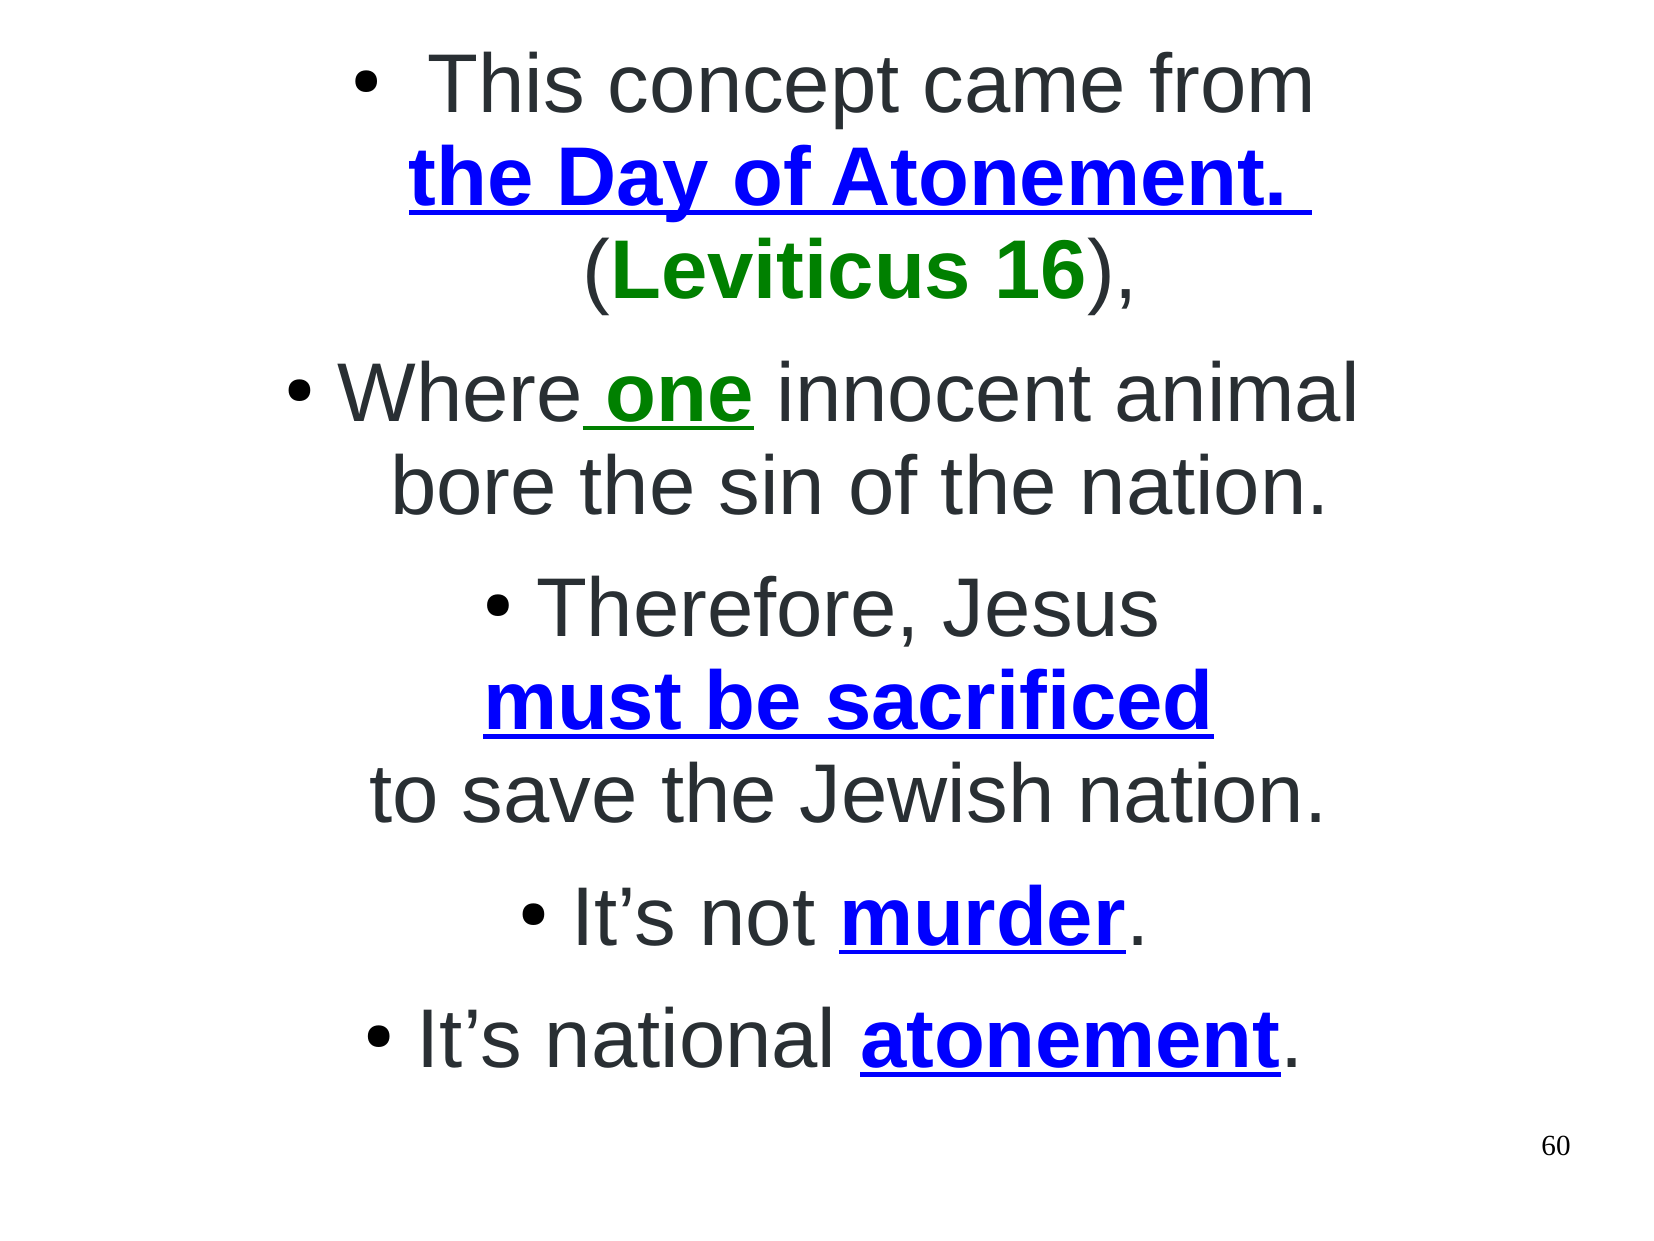

# This concept came from the Day of Atonement. (Leviticus 16),
Where one innocent animal
bore the sin of the nation.
Therefore, Jesus
must be sacrificed
to save the Jewish nation.
It’s not murder.
It’s national atonement.
60